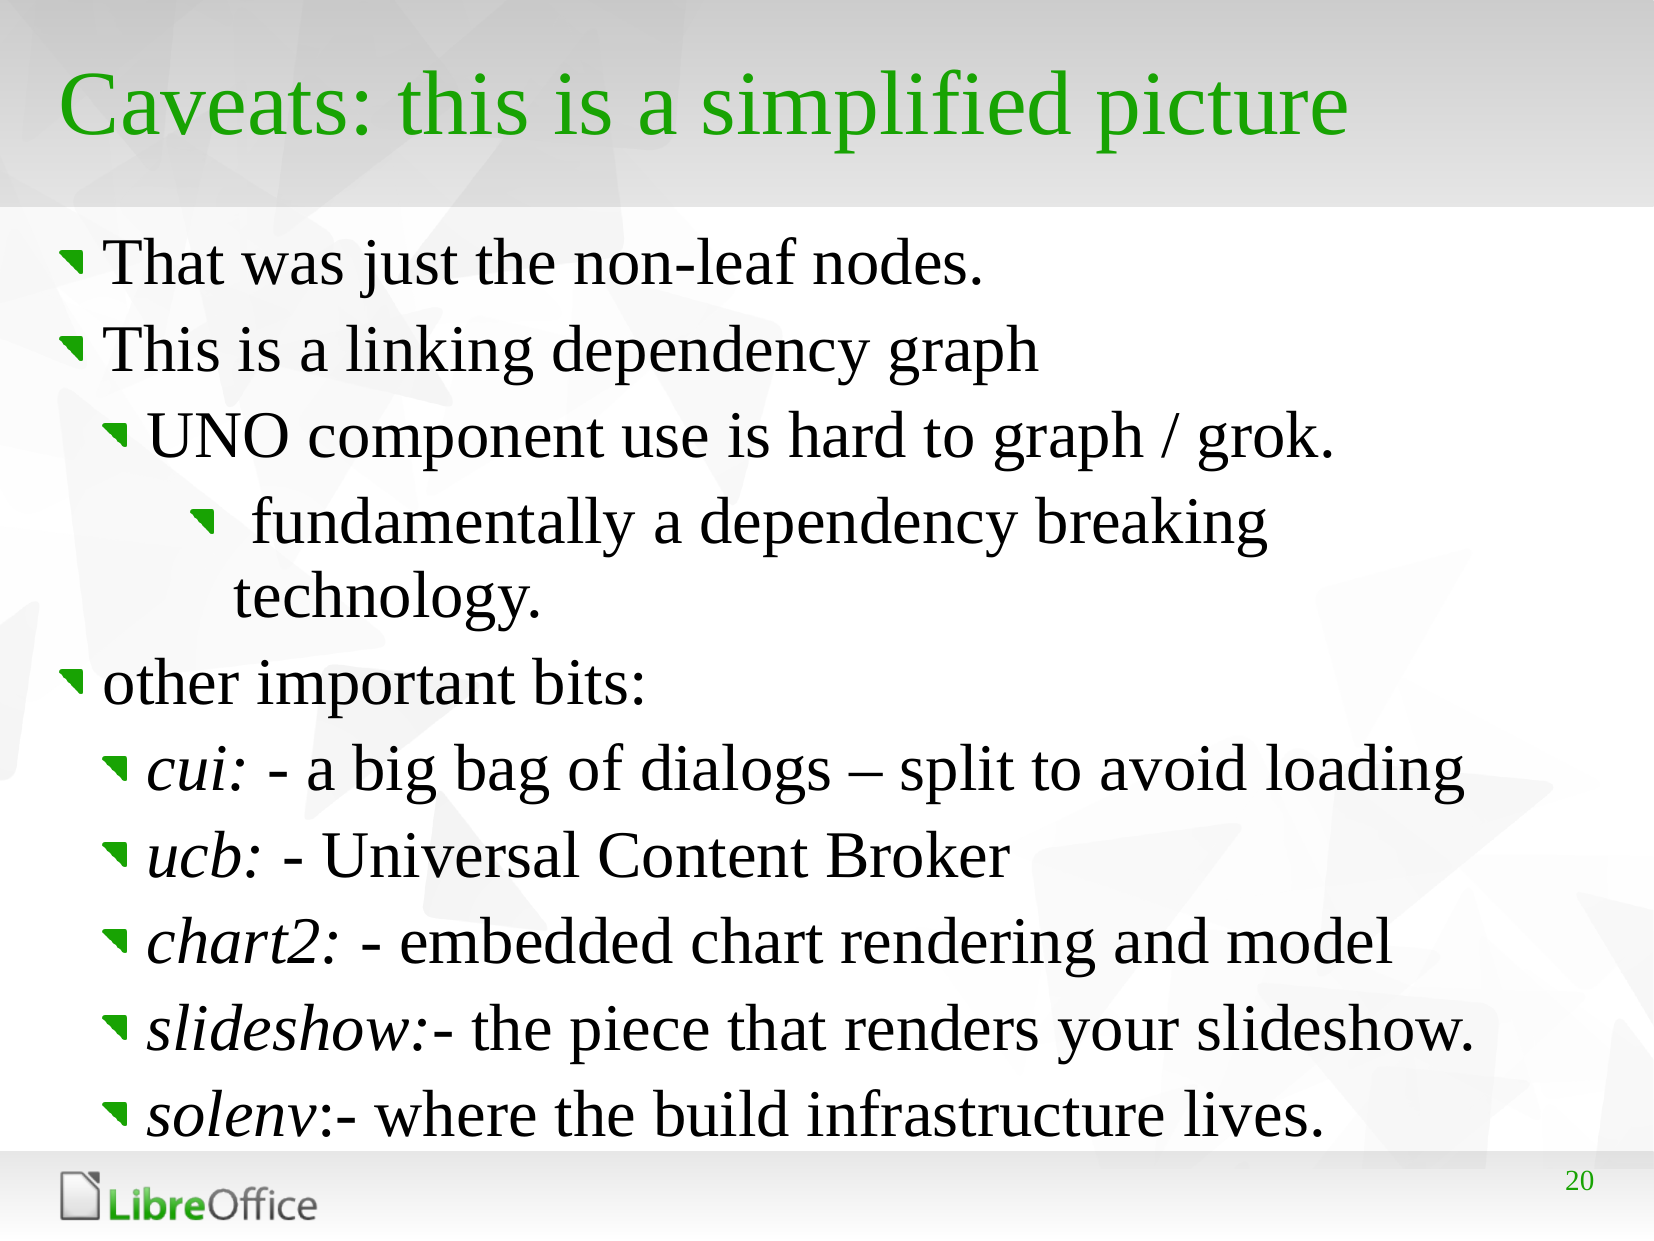

# Caveats: this is a simplified picture
That was just the non-leaf nodes.
This is a linking dependency graph
UNO component use is hard to graph / grok.
 fundamentally a dependency breaking technology.
other important bits:
cui: - a big bag of dialogs – split to avoid loading
ucb: - Universal Content Broker
chart2: - embedded chart rendering and model
slideshow:- the piece that renders your slideshow.
solenv:- where the build infrastructure lives.
20